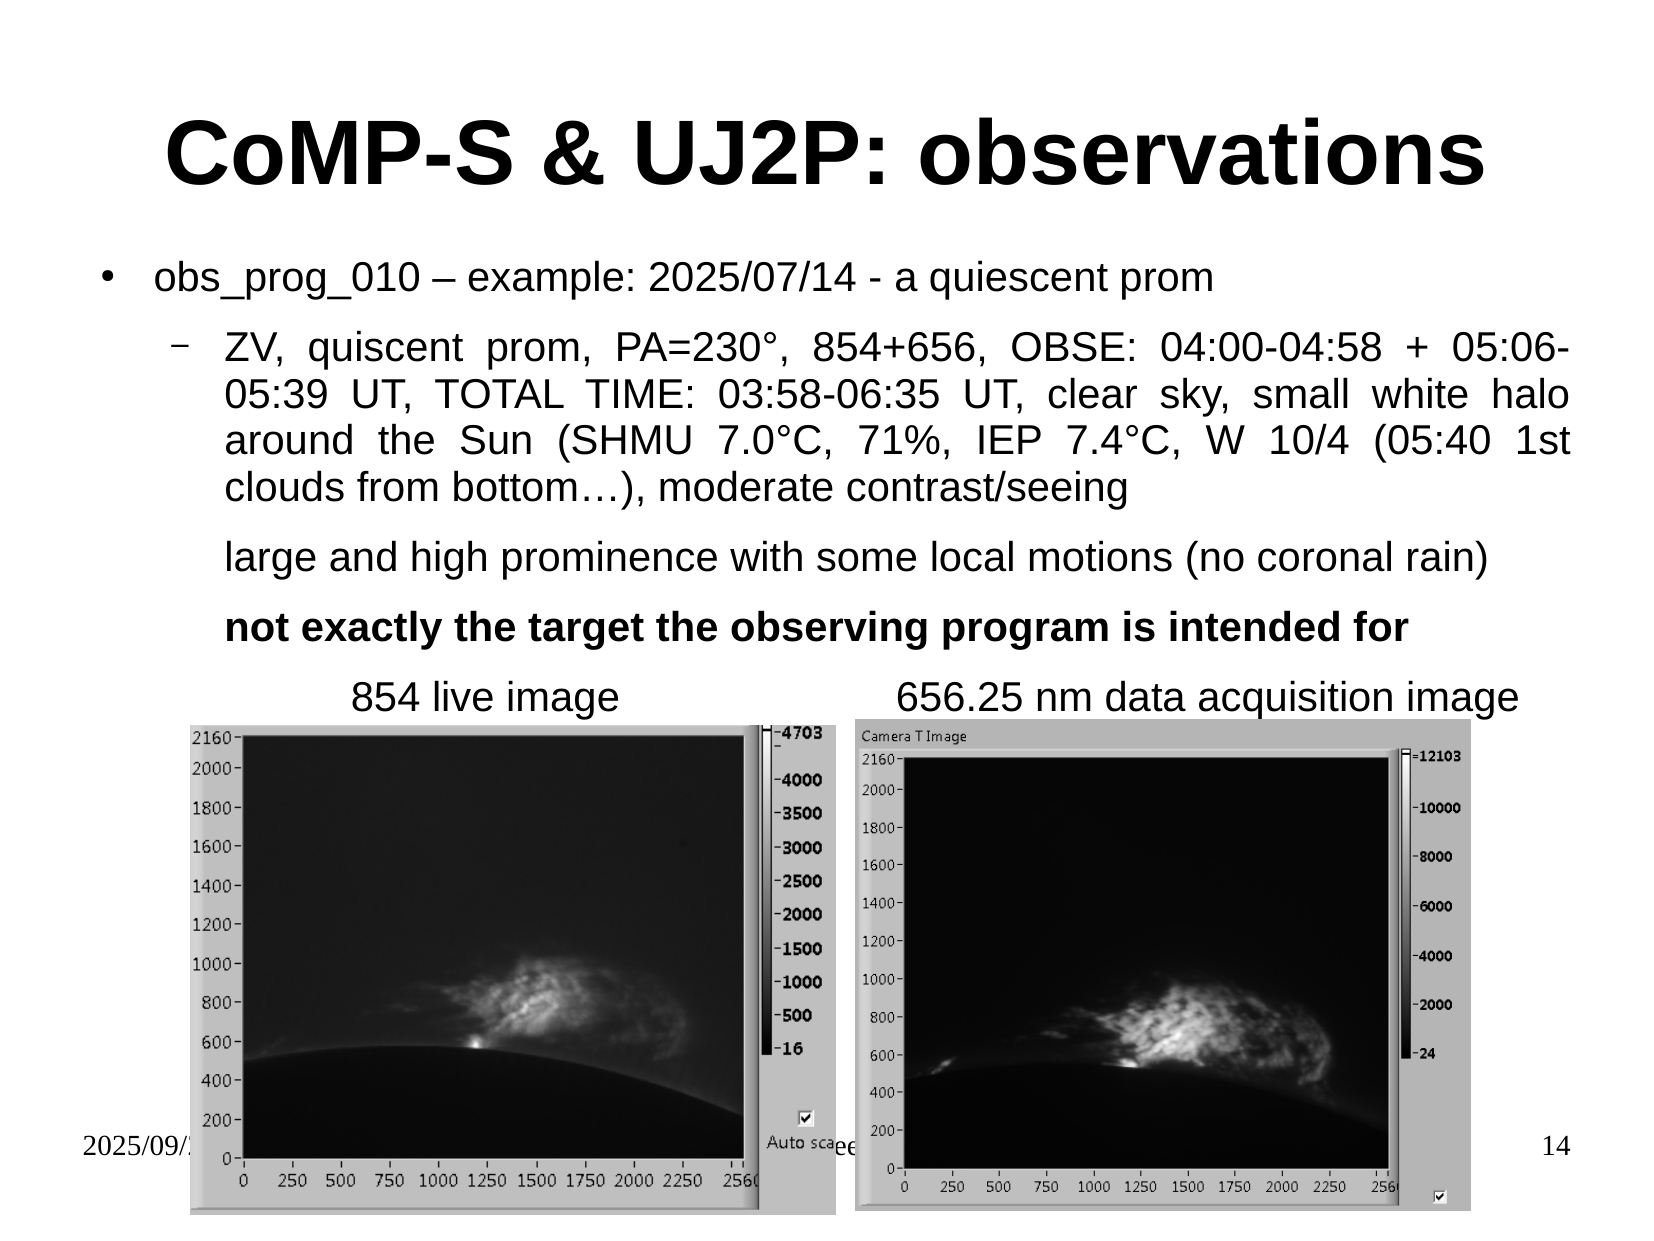

# CoMP-S & UJ2P: observations
obs_prog_010 – example: 2025/07/14 - a quiescent prom
ZV, quiscent prom, PA=230°, 854+656, OBSE: 04:00-04:58 + 05:06-05:39 UT, TOTAL TIME: 03:58-06:35 UT, clear sky, small white halo around the Sun (SHMU 7.0°C, 71%, IEP 7.4°C, W 10/4 (05:40 1st clouds from bottom…), moderate contrast/seeing
large and high prominence with some local motions (no coronal rain)
not exactly the target the observing program is intended for
 854 live image 656.25 nm data acquisition image
2025/09/23
LSO meeting
14